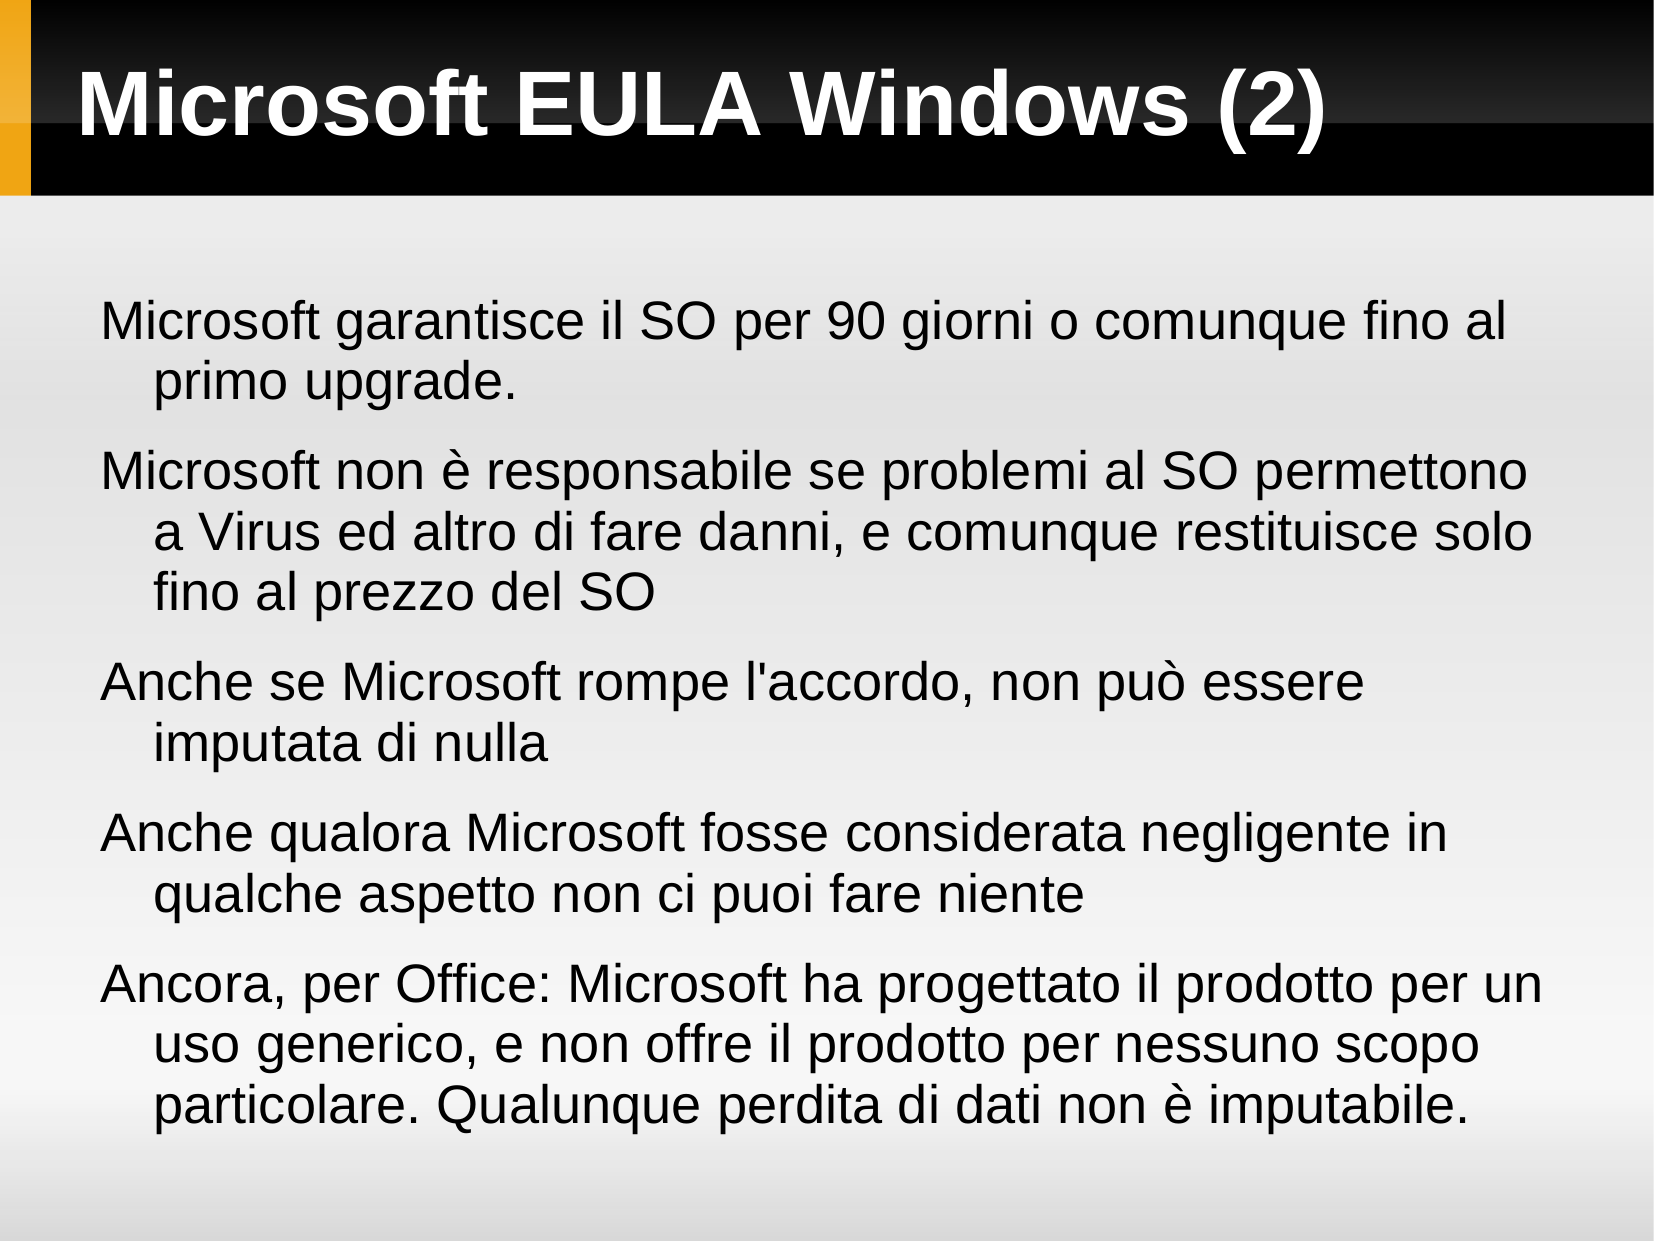

# Microsoft EULA Windows (2)
Microsoft garantisce il SO per 90 giorni o comunque fino al primo upgrade.
Microsoft non è responsabile se problemi al SO permettono a Virus ed altro di fare danni, e comunque restituisce solo fino al prezzo del SO
Anche se Microsoft rompe l'accordo, non può essere imputata di nulla
Anche qualora Microsoft fosse considerata negligente in qualche aspetto non ci puoi fare niente
Ancora, per Office: Microsoft ha progettato il prodotto per un uso generico, e non offre il prodotto per nessuno scopo particolare. Qualunque perdita di dati non è imputabile.